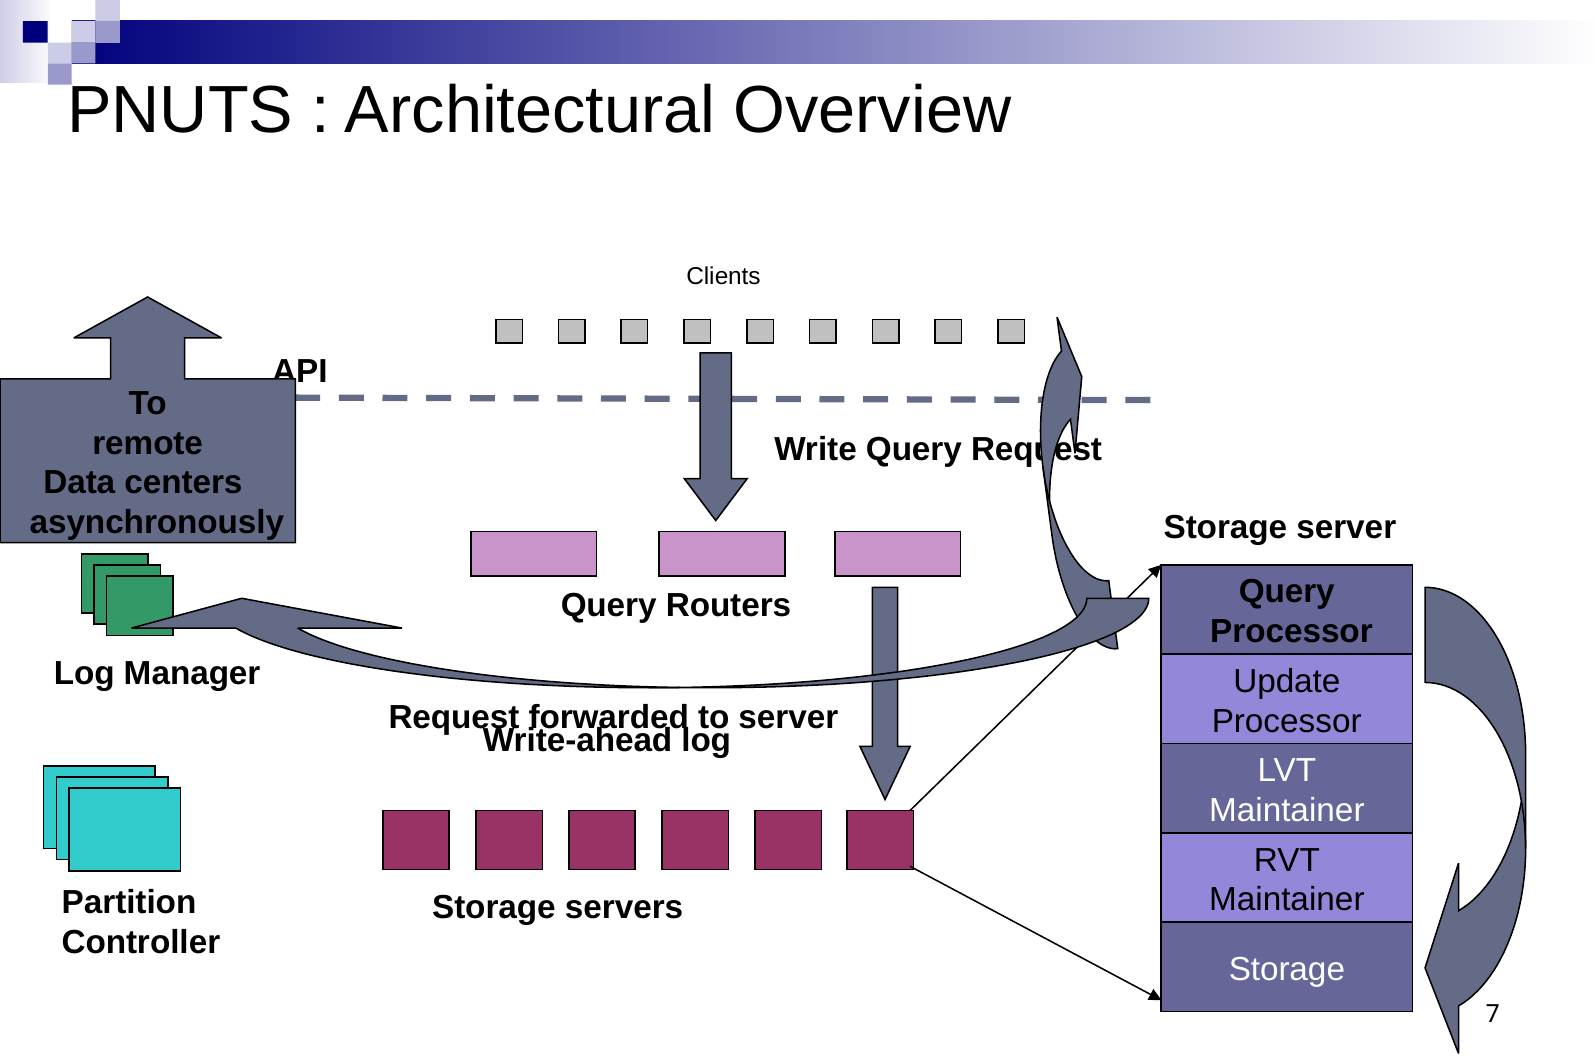

# PNUTS : Architectural Overview
Clients
To
 remote
Data centers
 asynchronously
API
Write Query Request
Storage server
Query
 Processor
Update
Processor
LVT
Maintainer
RVT
Maintainer
Storage
Query
 Processor
Query Routers
Log Manager
Request forwarded to server
Write-ahead log
Partition
Controller
Storage servers
7